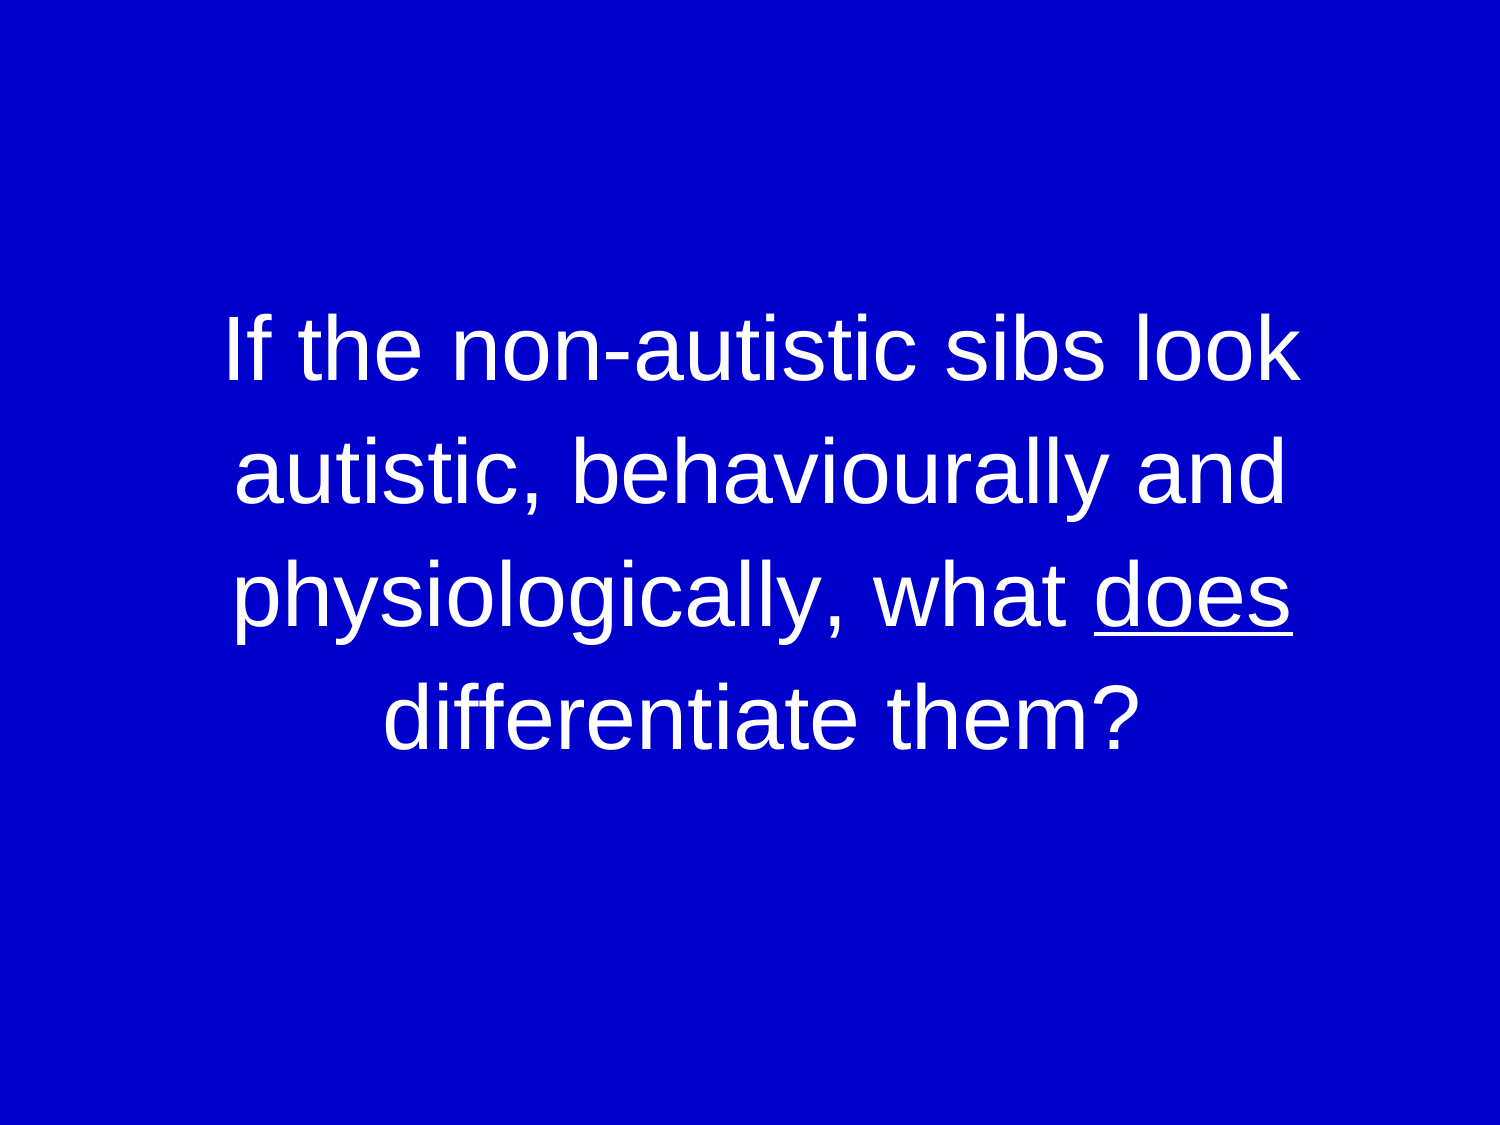

# If the non-autistic sibs look autistic, behaviourally and physiologically, what does differentiate them?